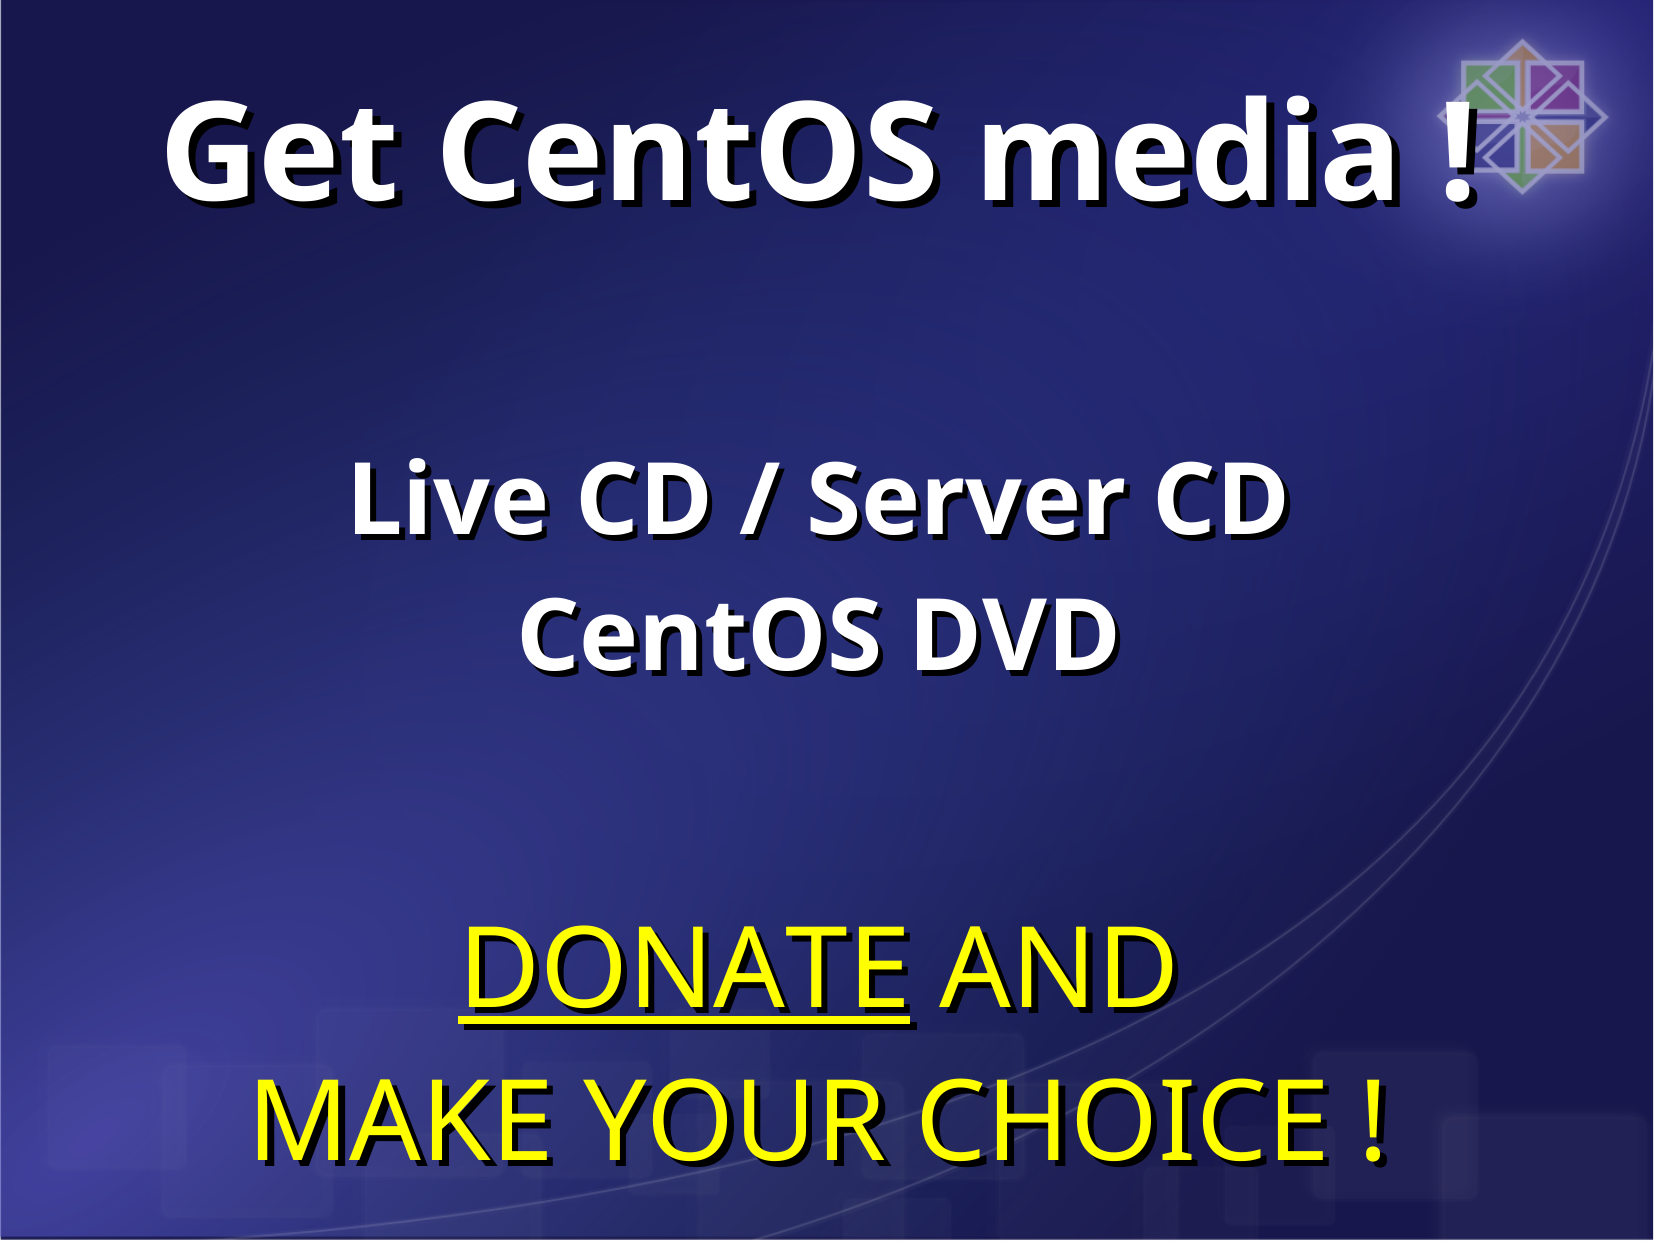

# Get CentOS media ! Live CD / Server CD CentOS DVD DONATE AND MAKE YOUR CHOICE !